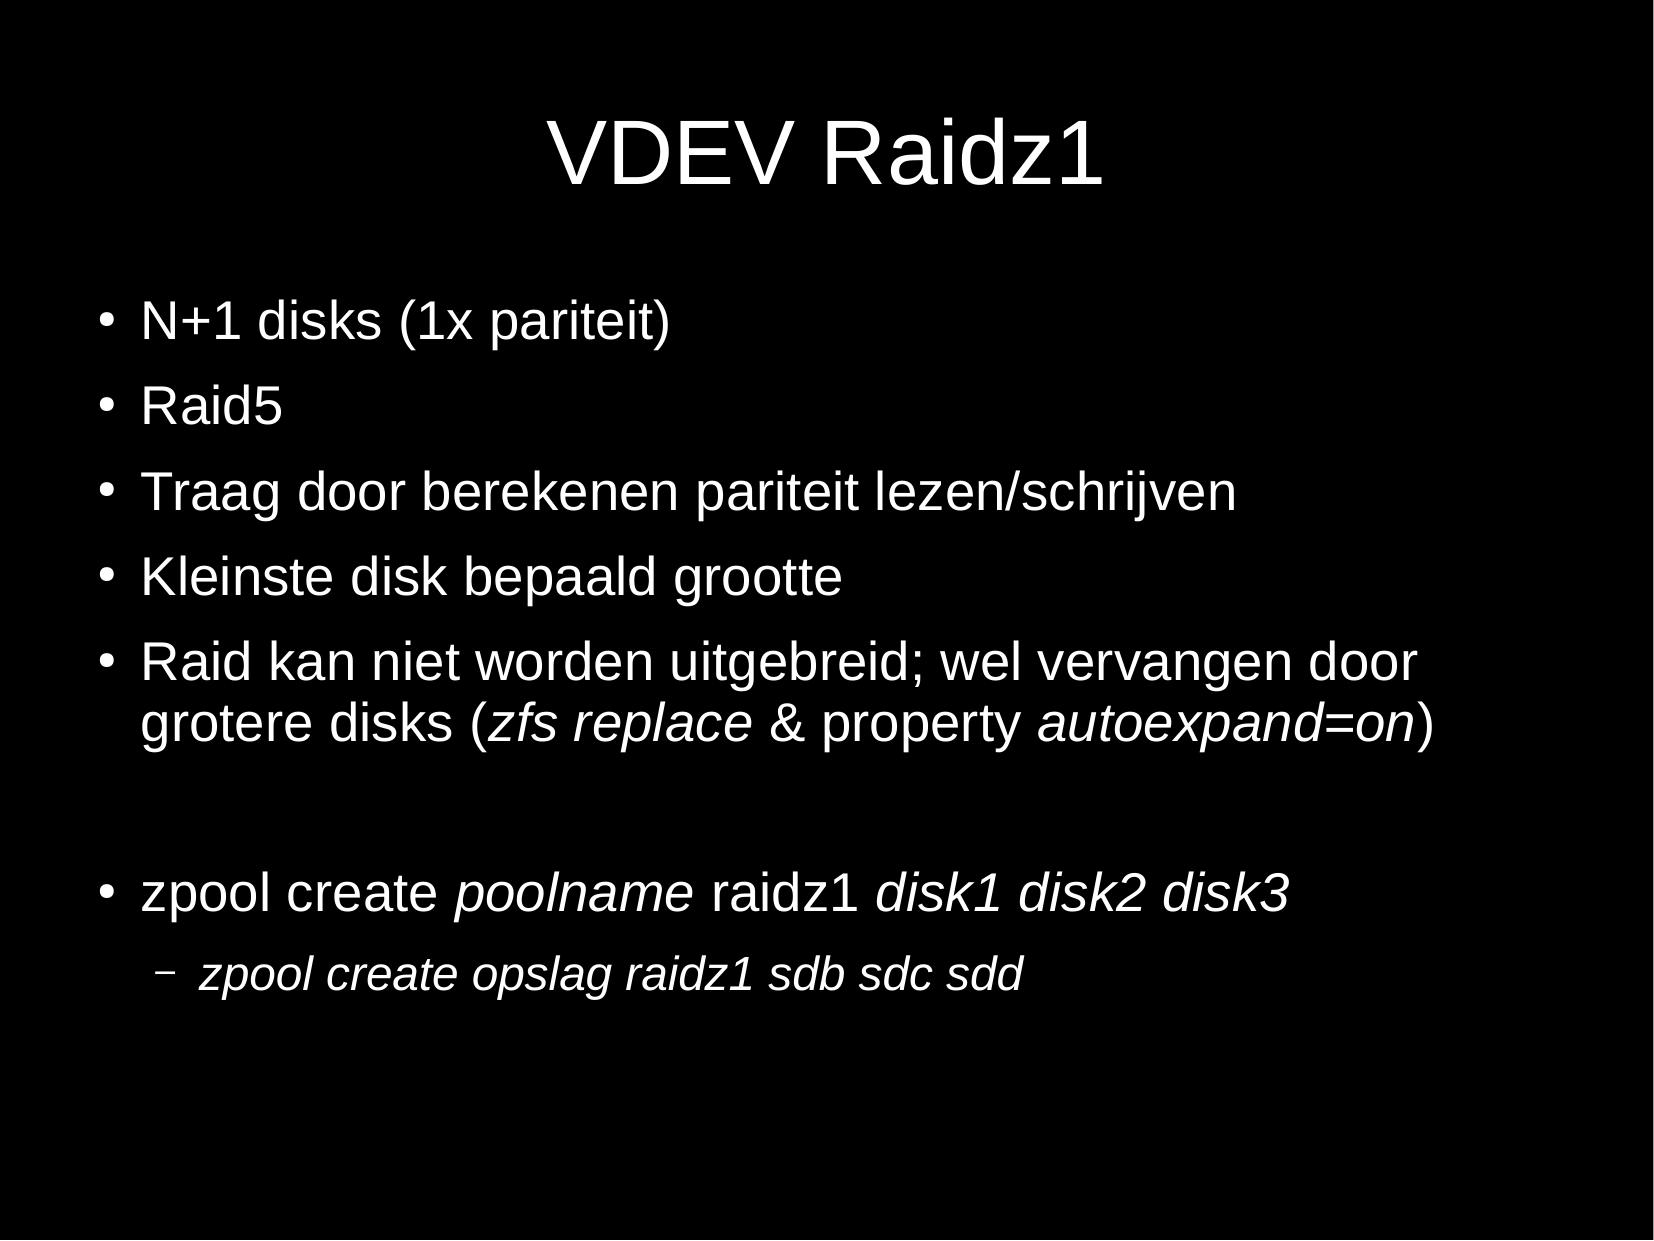

# VDEV Raidz1
N+1 disks (1x pariteit)
Raid5
Traag door berekenen pariteit lezen/schrijven
Kleinste disk bepaald grootte
Raid kan niet worden uitgebreid; wel vervangen door grotere disks (zfs replace & property autoexpand=on)
zpool create poolname raidz1 disk1 disk2 disk3
zpool create opslag raidz1 sdb sdc sdd